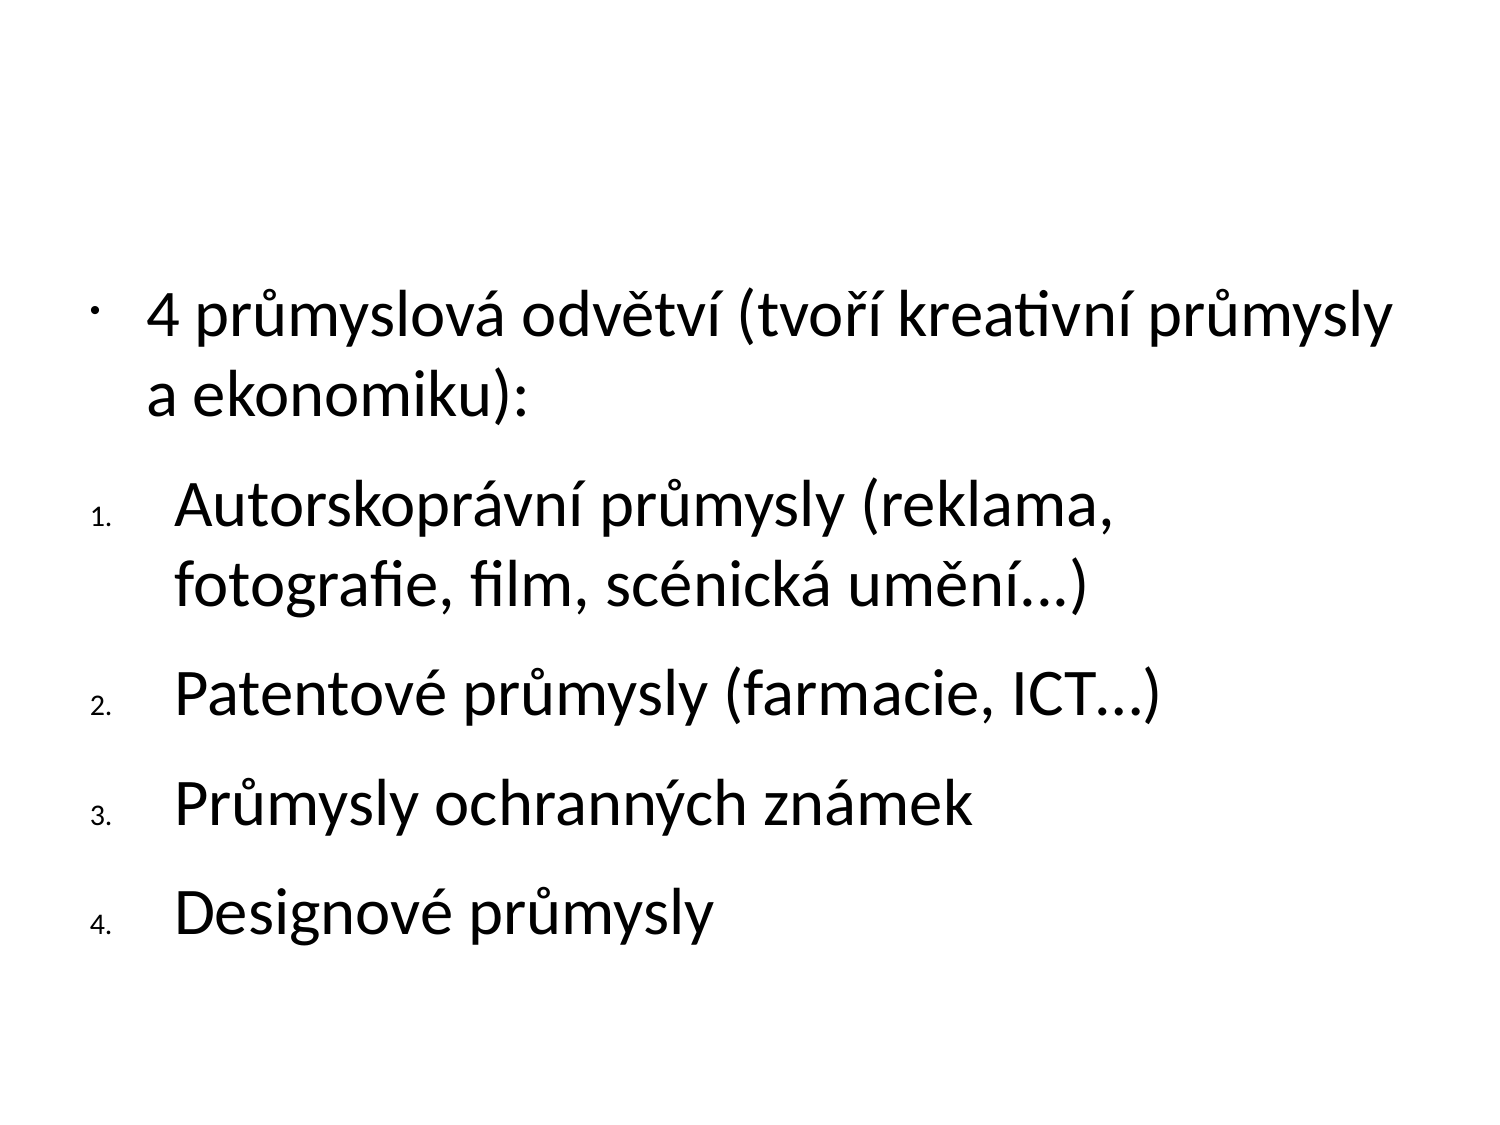

#
4 průmyslová odvětví (tvoří kreativní průmysly a ekonomiku):
Autorskoprávní průmysly (reklama, fotografie, film, scénická umění...)
Patentové průmysly (farmacie, ICT…)
Průmysly ochranných známek
Designové průmysly